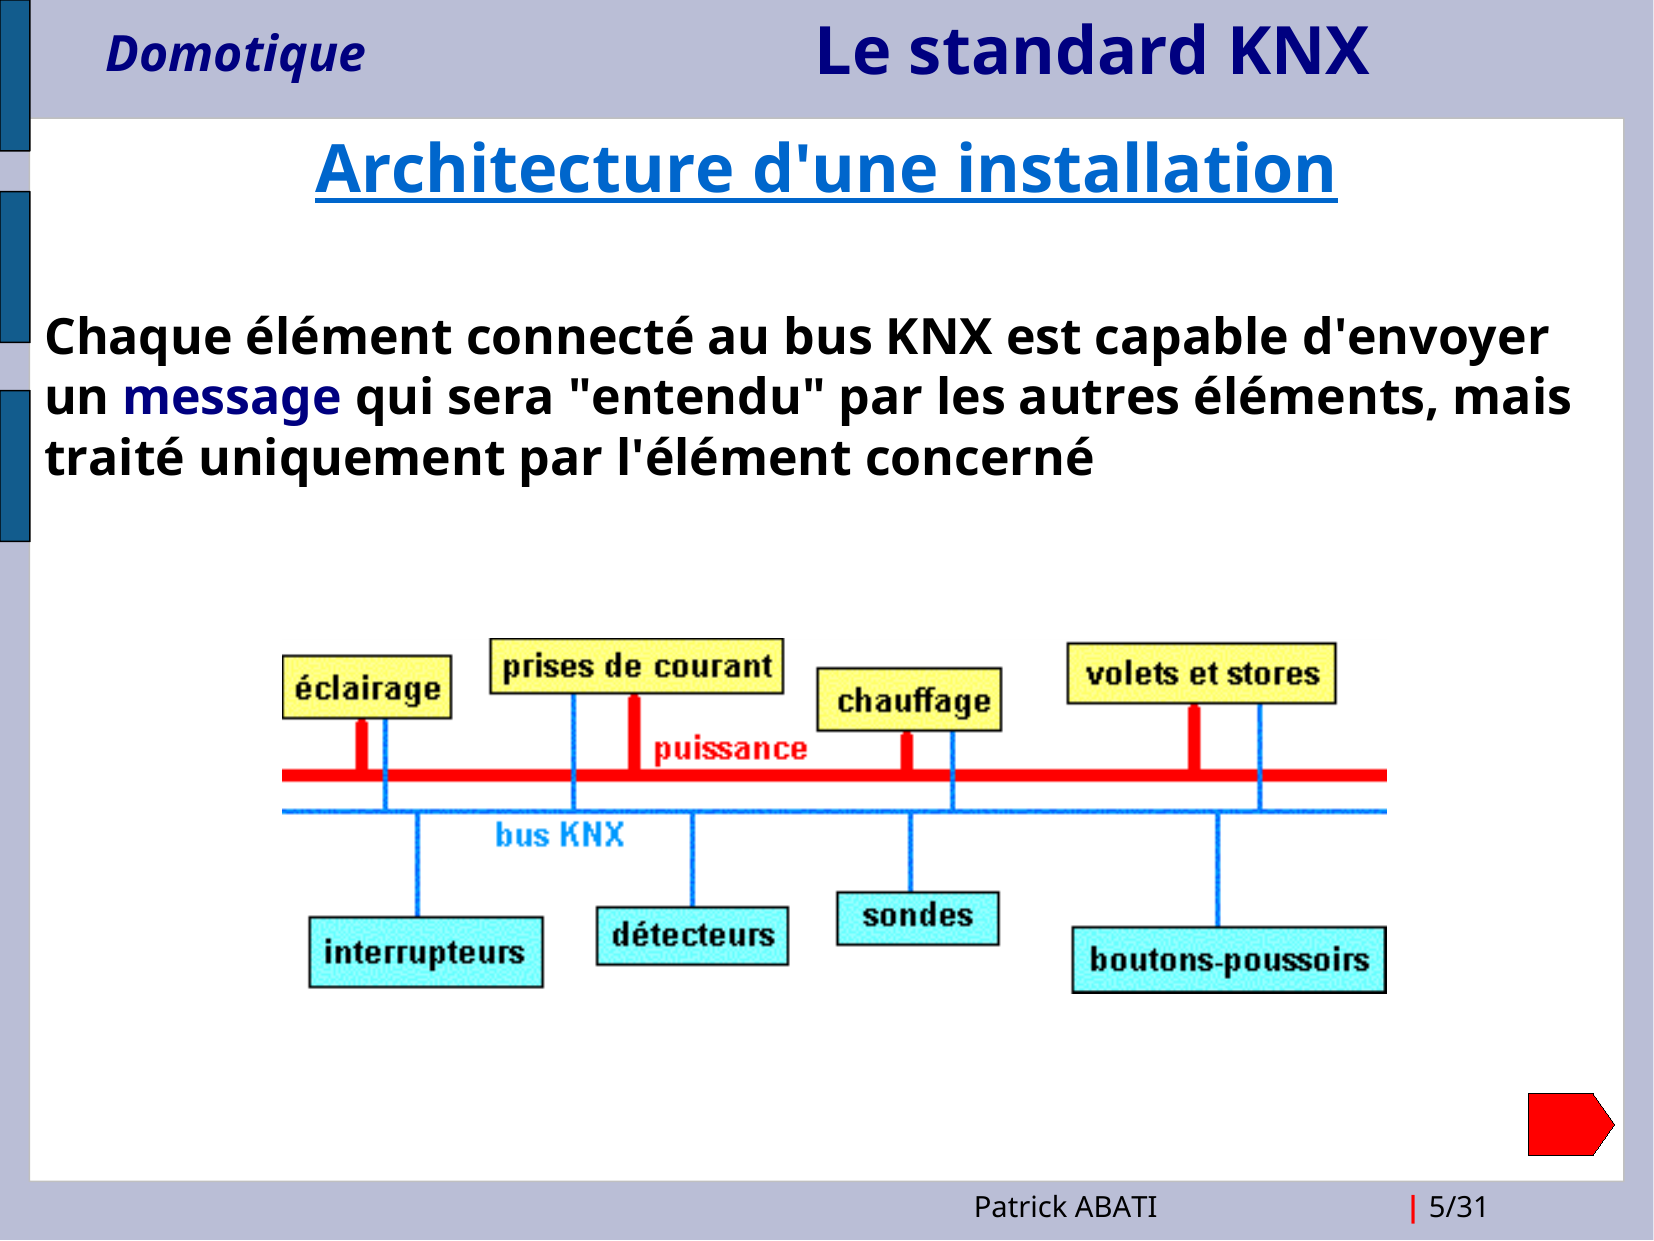

Architecture d'une installation
Chaque élément connecté au bus KNX est capable d'envoyer un message qui sera "entendu" par les autres éléments, mais traité uniquement par l'élément concerné